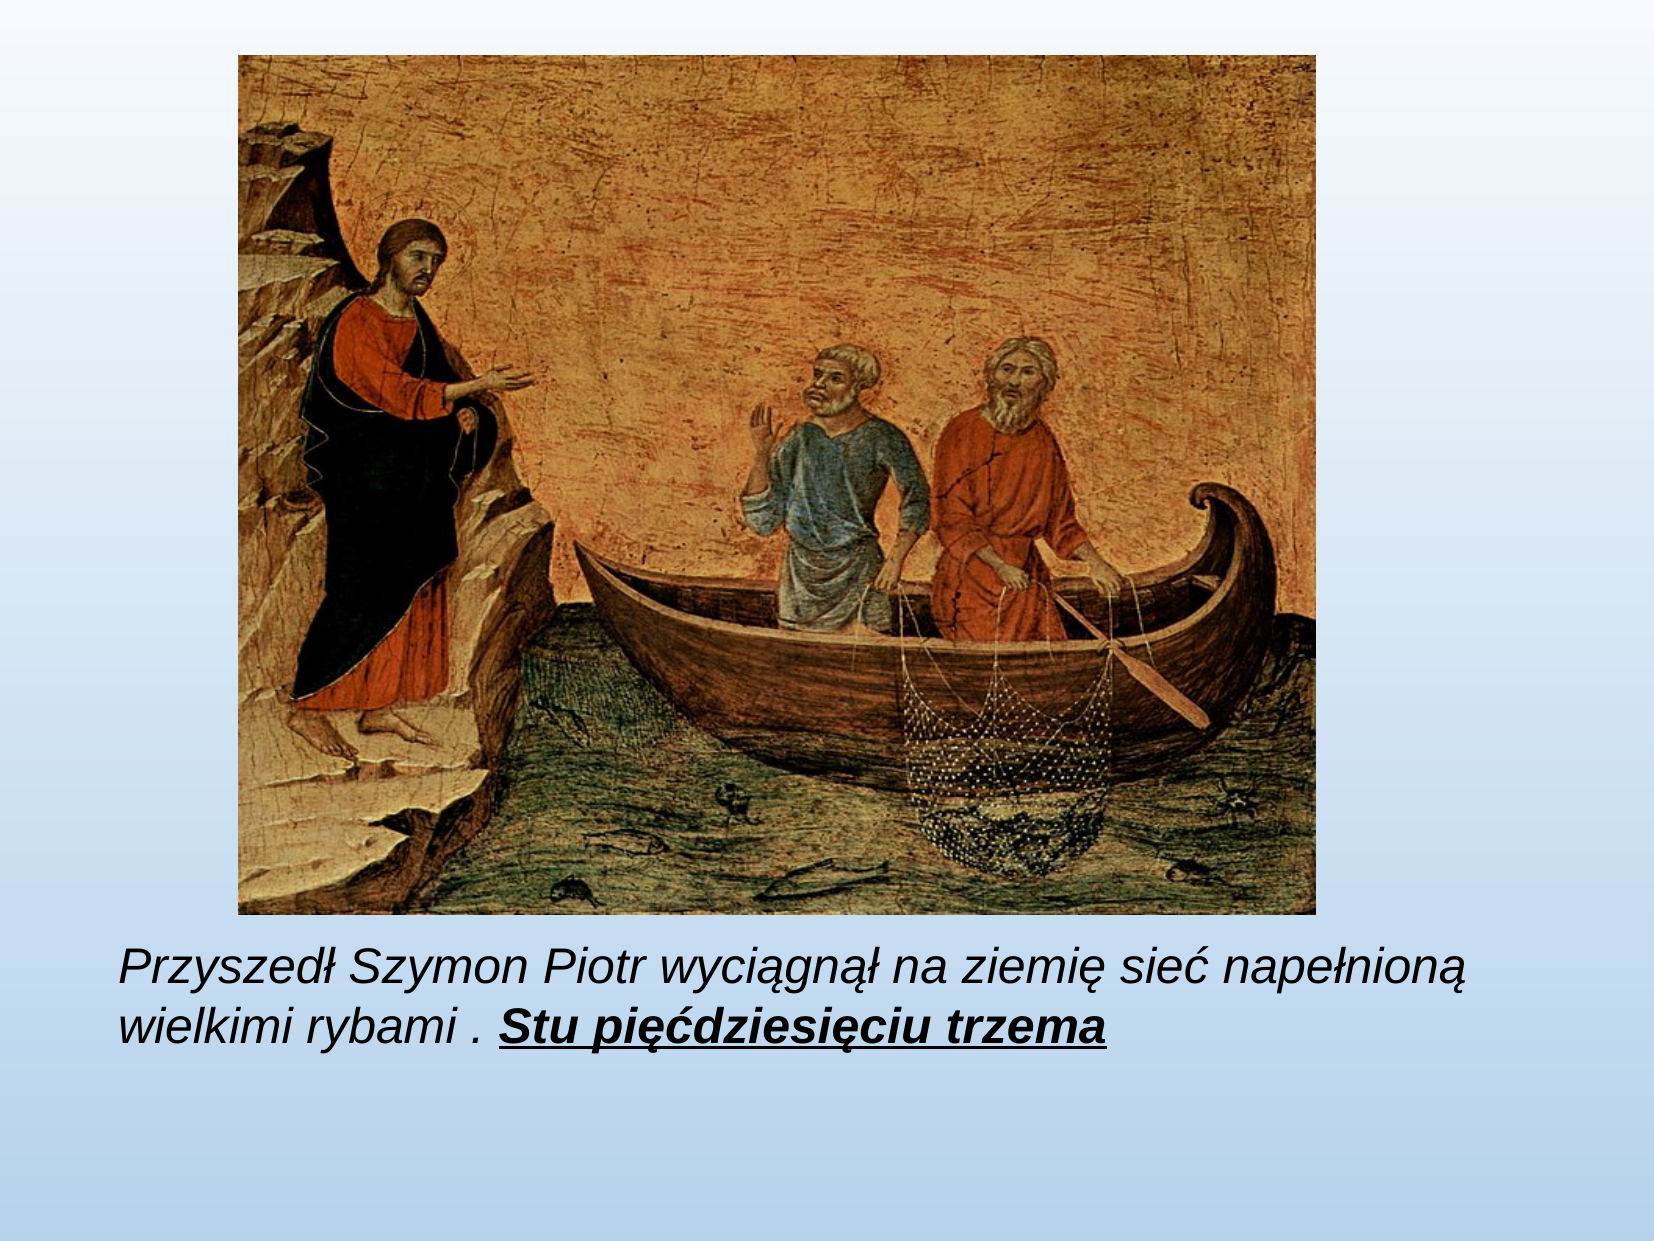

#
Przyszedł Szymon Piotr wyciągnął na ziemię sieć napełnioną wielkimi rybami . Stu pięćdziesięciu trzema